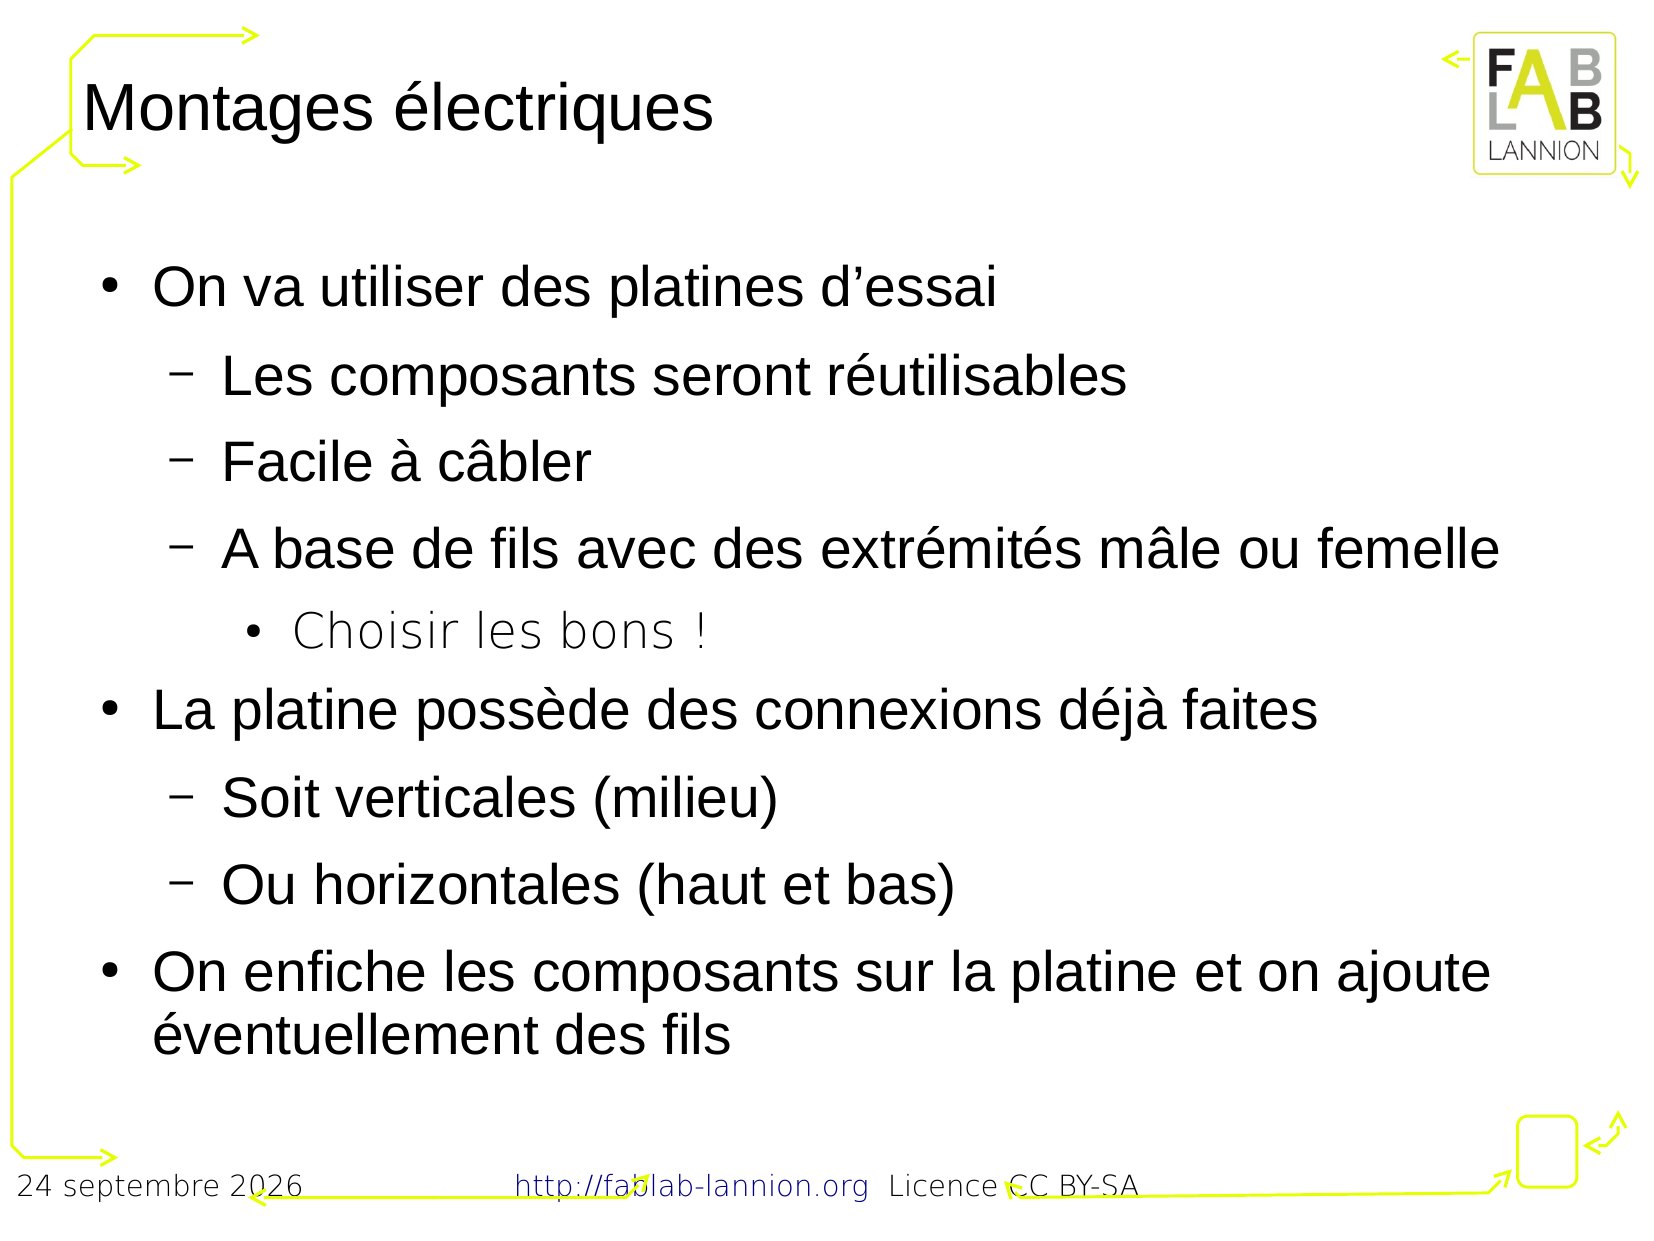

# Montages électriques
On va utiliser des platines d’essai
Les composants seront réutilisables
Facile à câbler
A base de fils avec des extrémités mâle ou femelle
Choisir les bons !
La platine possède des connexions déjà faites
Soit verticales (milieu)
Ou horizontales (haut et bas)
On enfiche les composants sur la platine et on ajoute éventuellement des fils